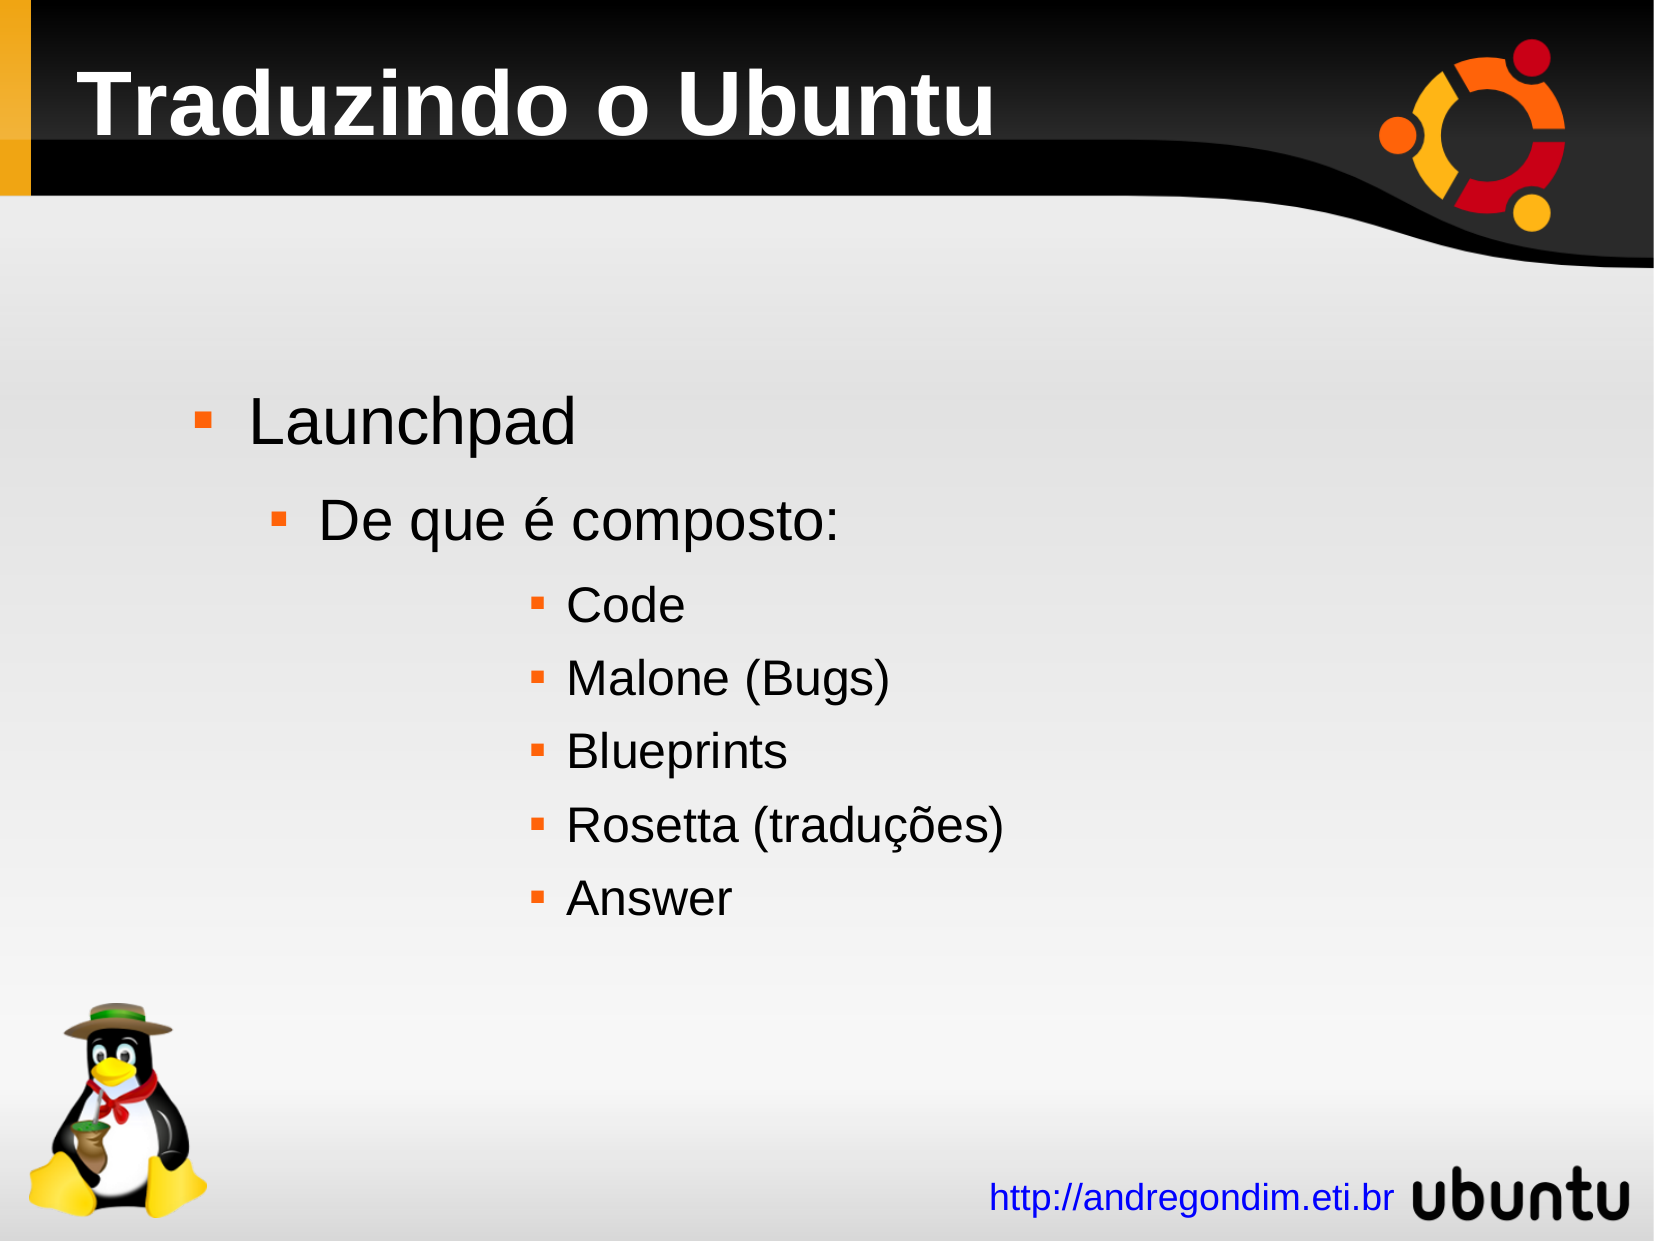

# Traduzindo o Ubuntu
Launchpad
De que é composto:
Code
Malone (Bugs)
Blueprints
Rosetta (traduções)
Answer